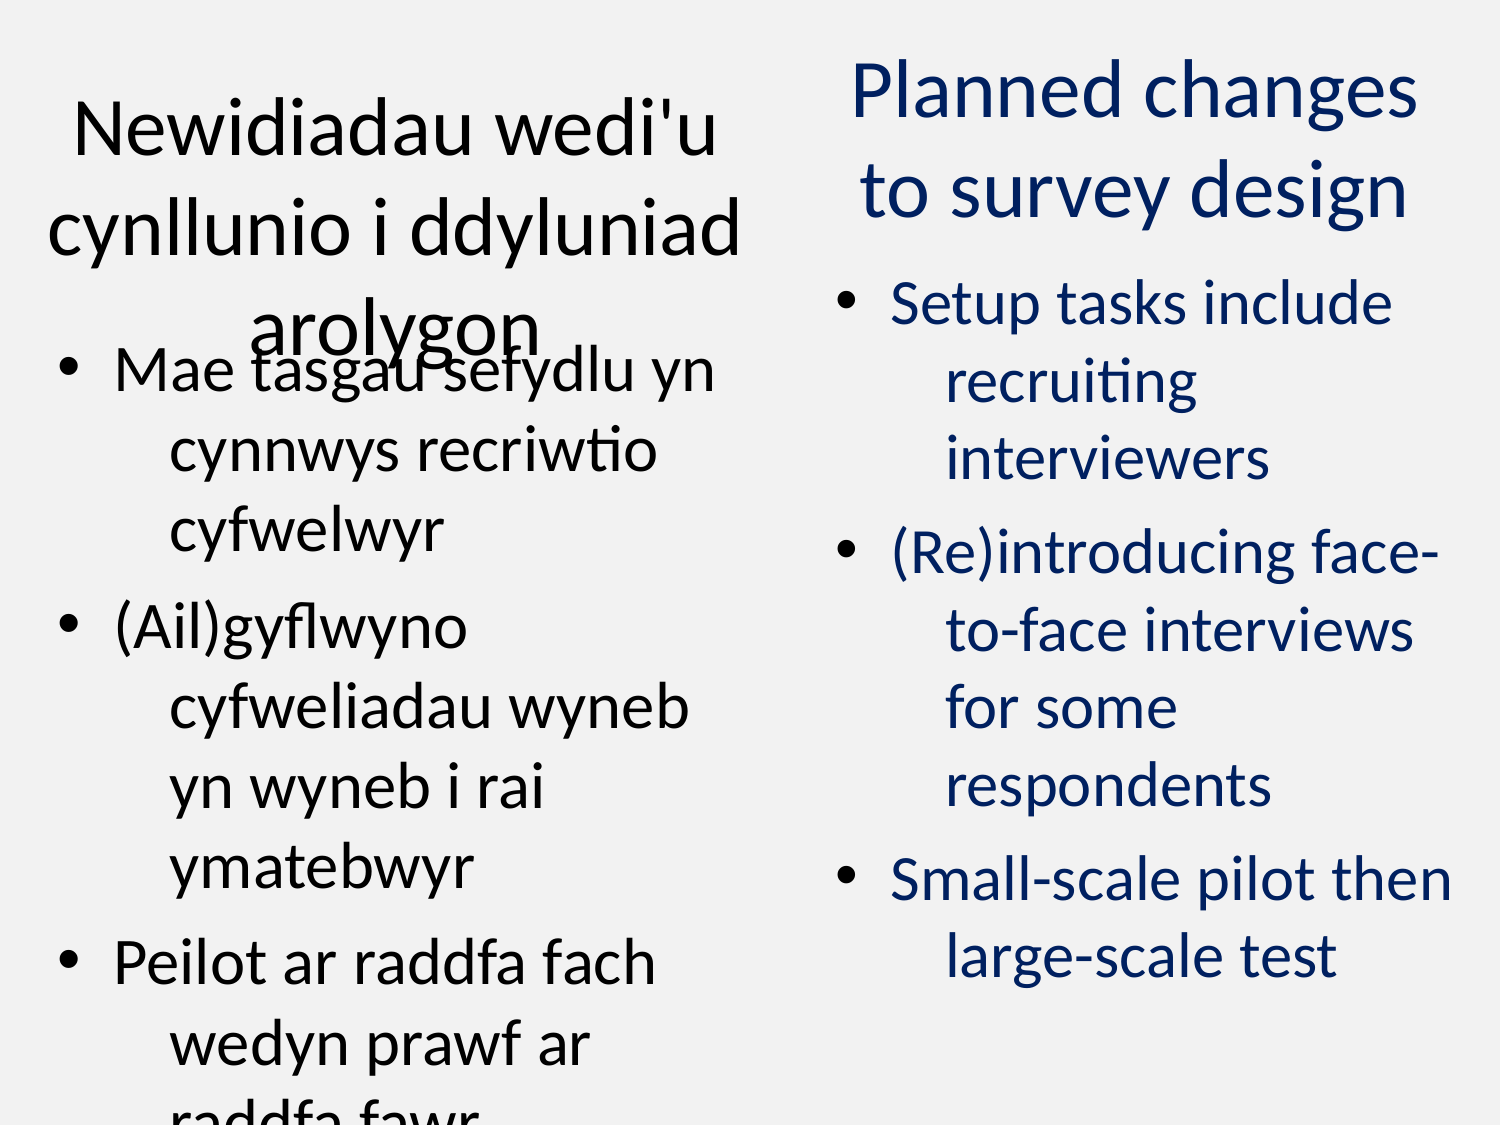

Planned changes to survey design
Newidiadau wedi'u cynllunio i ddyluniad arolygon
# Setup tasks include recruiting interviewers
(Re)introducing face-to-face interviews for some respondents
Small-scale pilot then large-scale test
Mae tasgau sefydlu yn cynnwys recriwtio cyfwelwyr
(Ail)gyflwyno cyfweliadau wyneb yn wyneb i rai ymatebwyr
Peilot ar raddfa fach wedyn prawf ar raddfa fawr